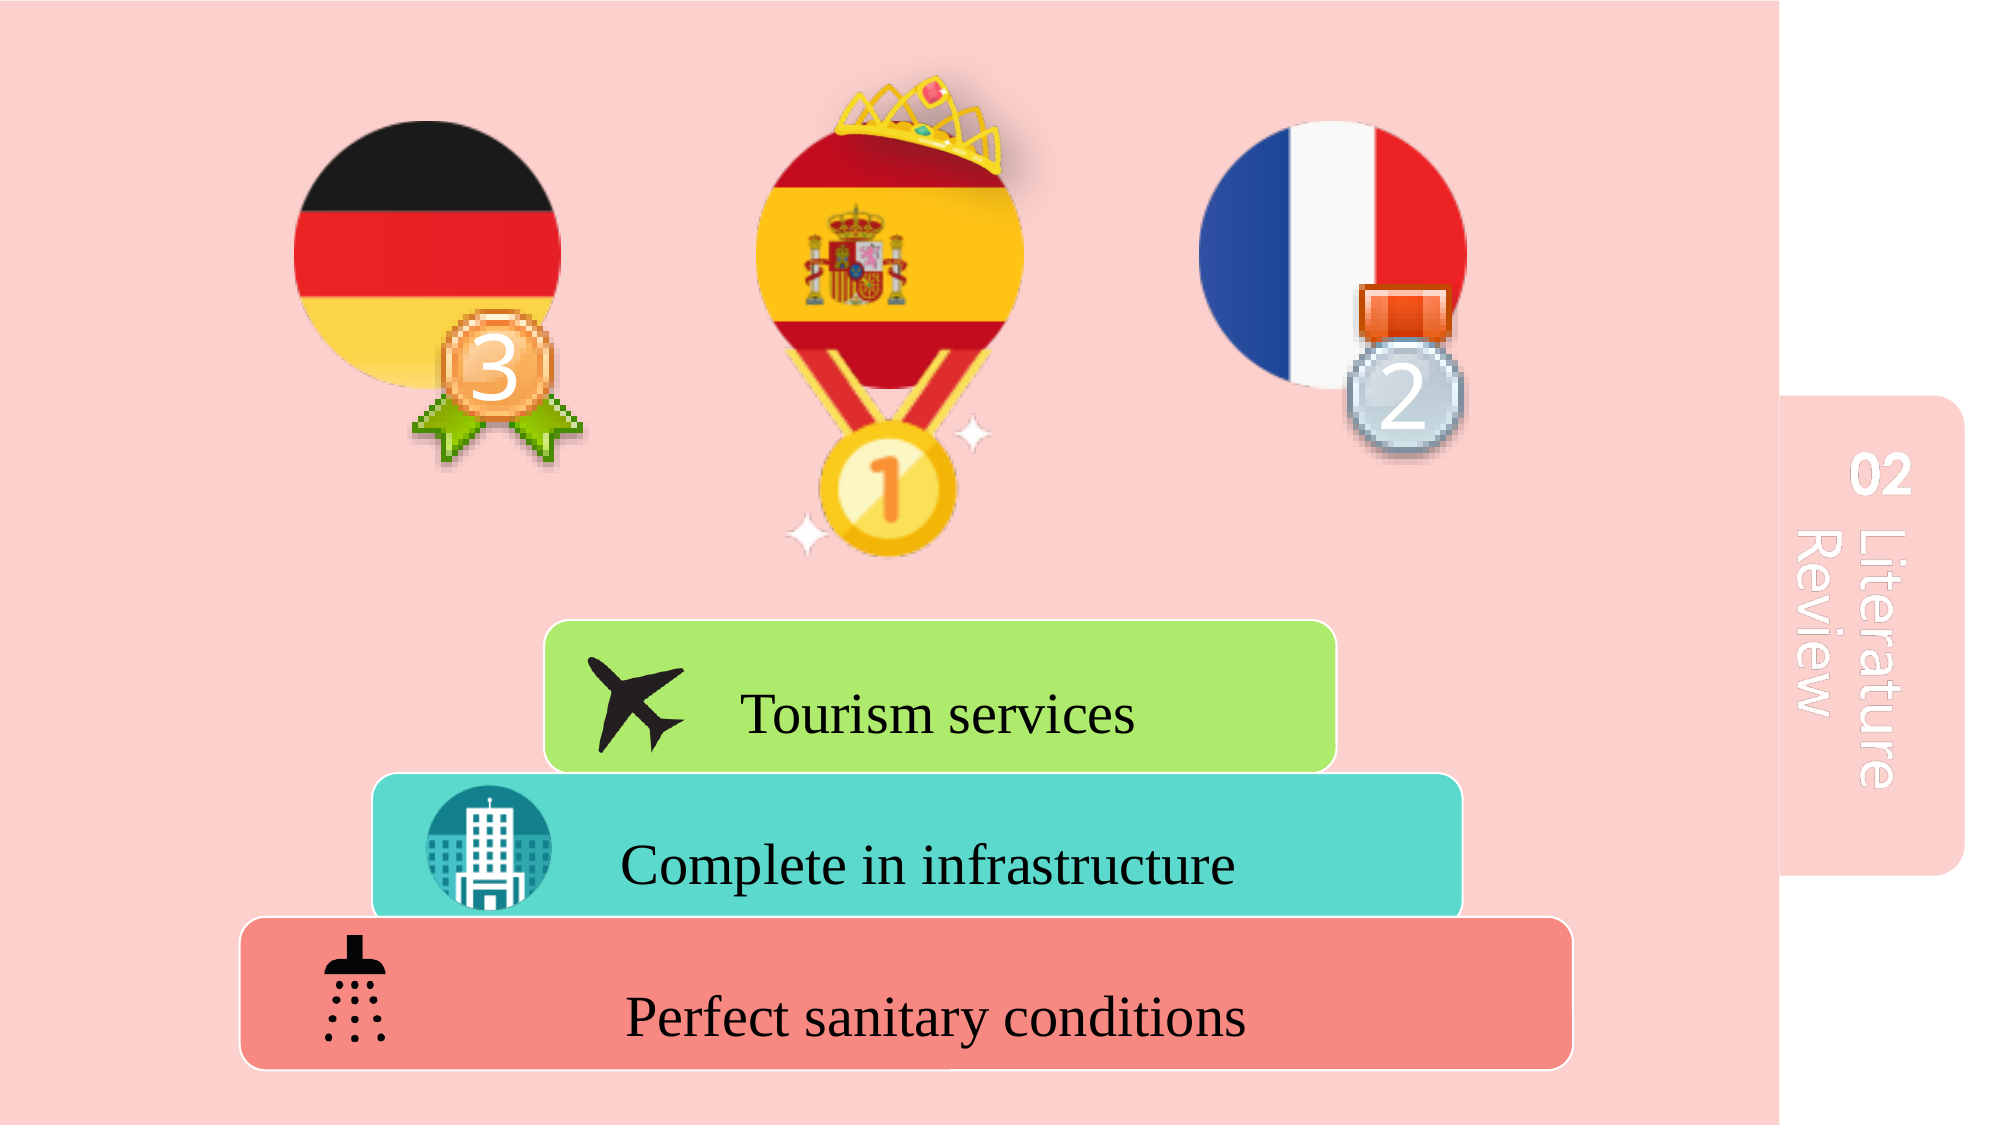

3
2
Tourism services
Complete in infrastructure
Perfect sanitary conditions